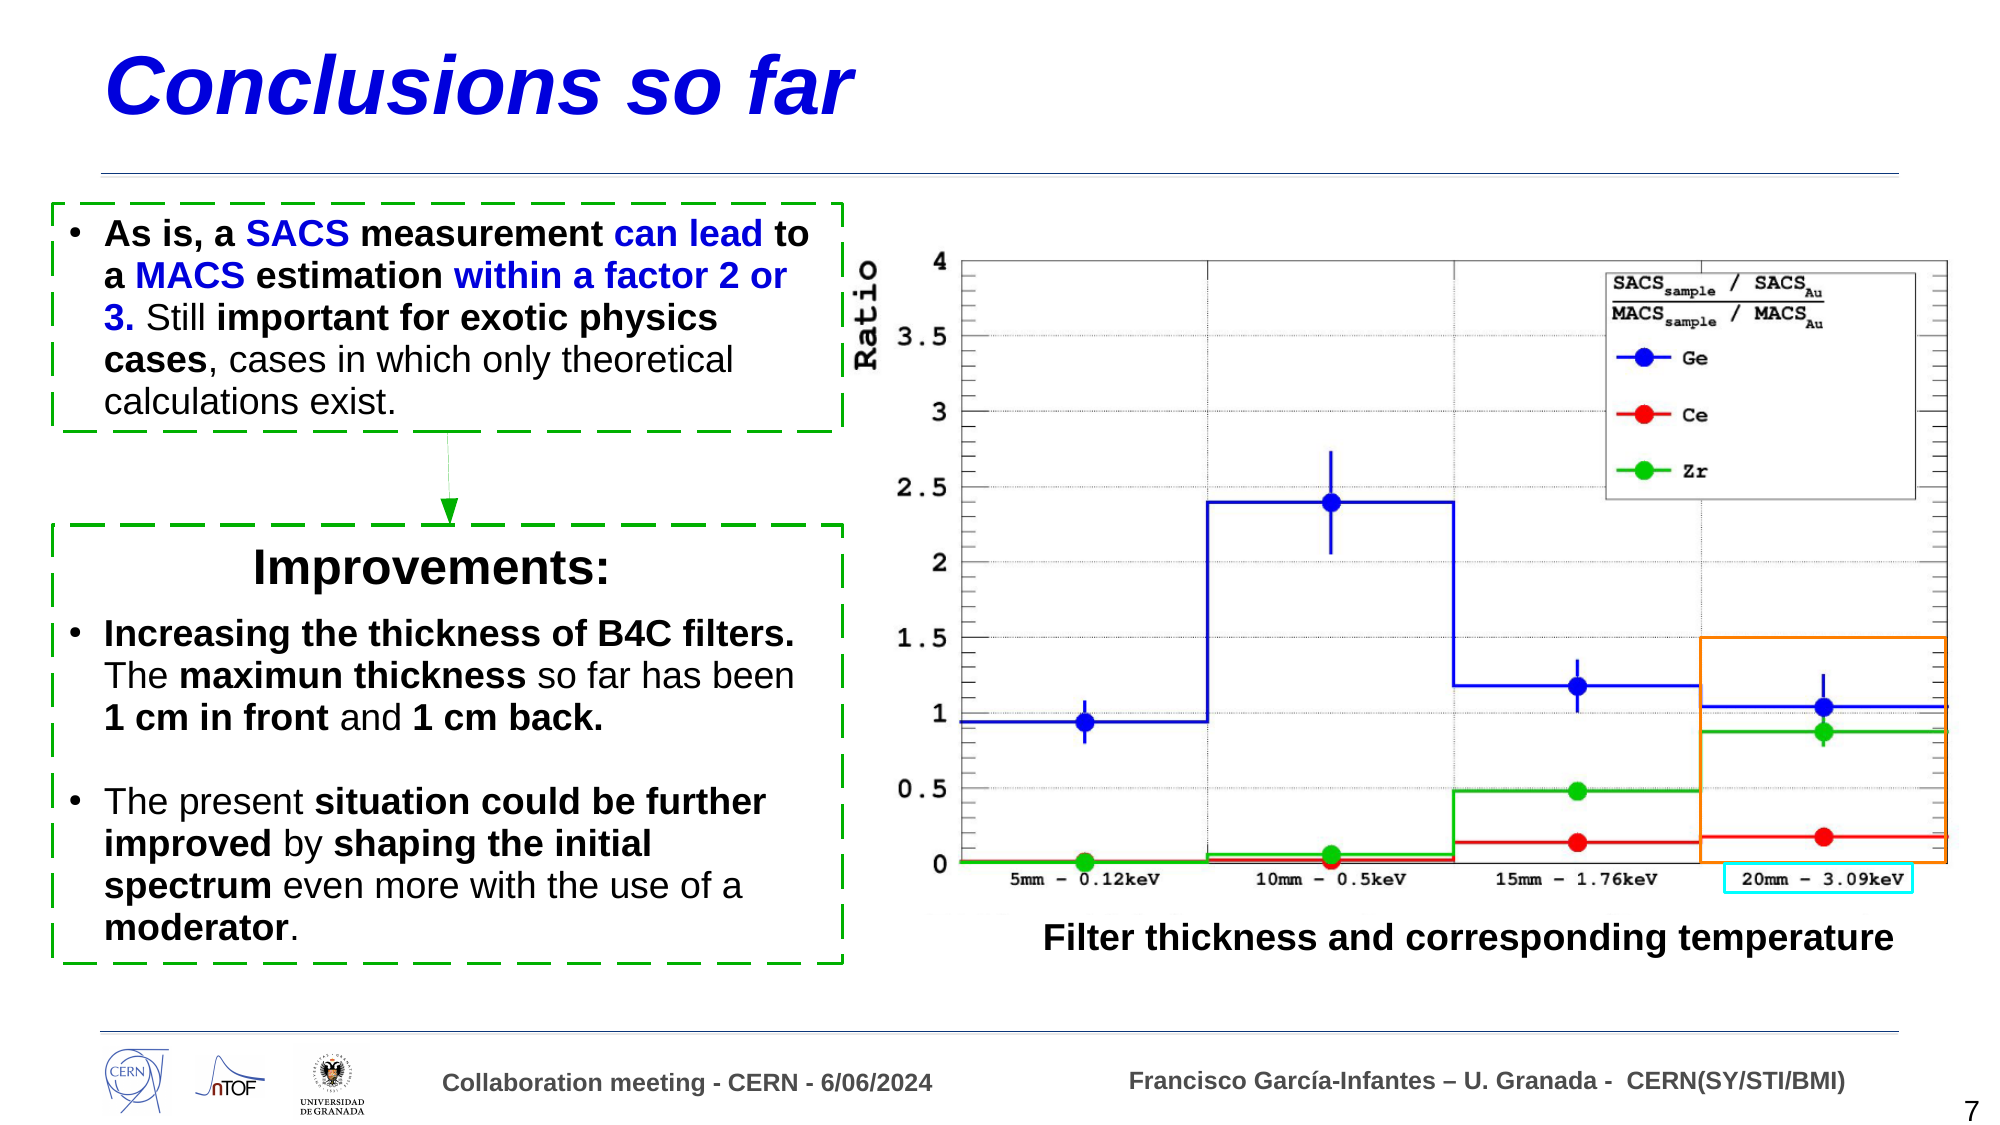

Conclusions so far
As is, a SACS measurement can lead to a MACS estimation within a factor 2 or 3. Still important for exotic physics cases, cases in which only theoretical calculations exist.
Improvements:
Increasing the thickness of B4C filters. The maximun thickness so far has been 1 cm in front and 1 cm back.
The present situation could be further improved by shaping the initial spectrum even more with the use of a moderator.
Filter thickness and corresponding temperature
Francisco García-Infantes – U. Granada - CERN(SY/STI/BMI)
Collaboration meeting - CERN - 6/06/2024
7